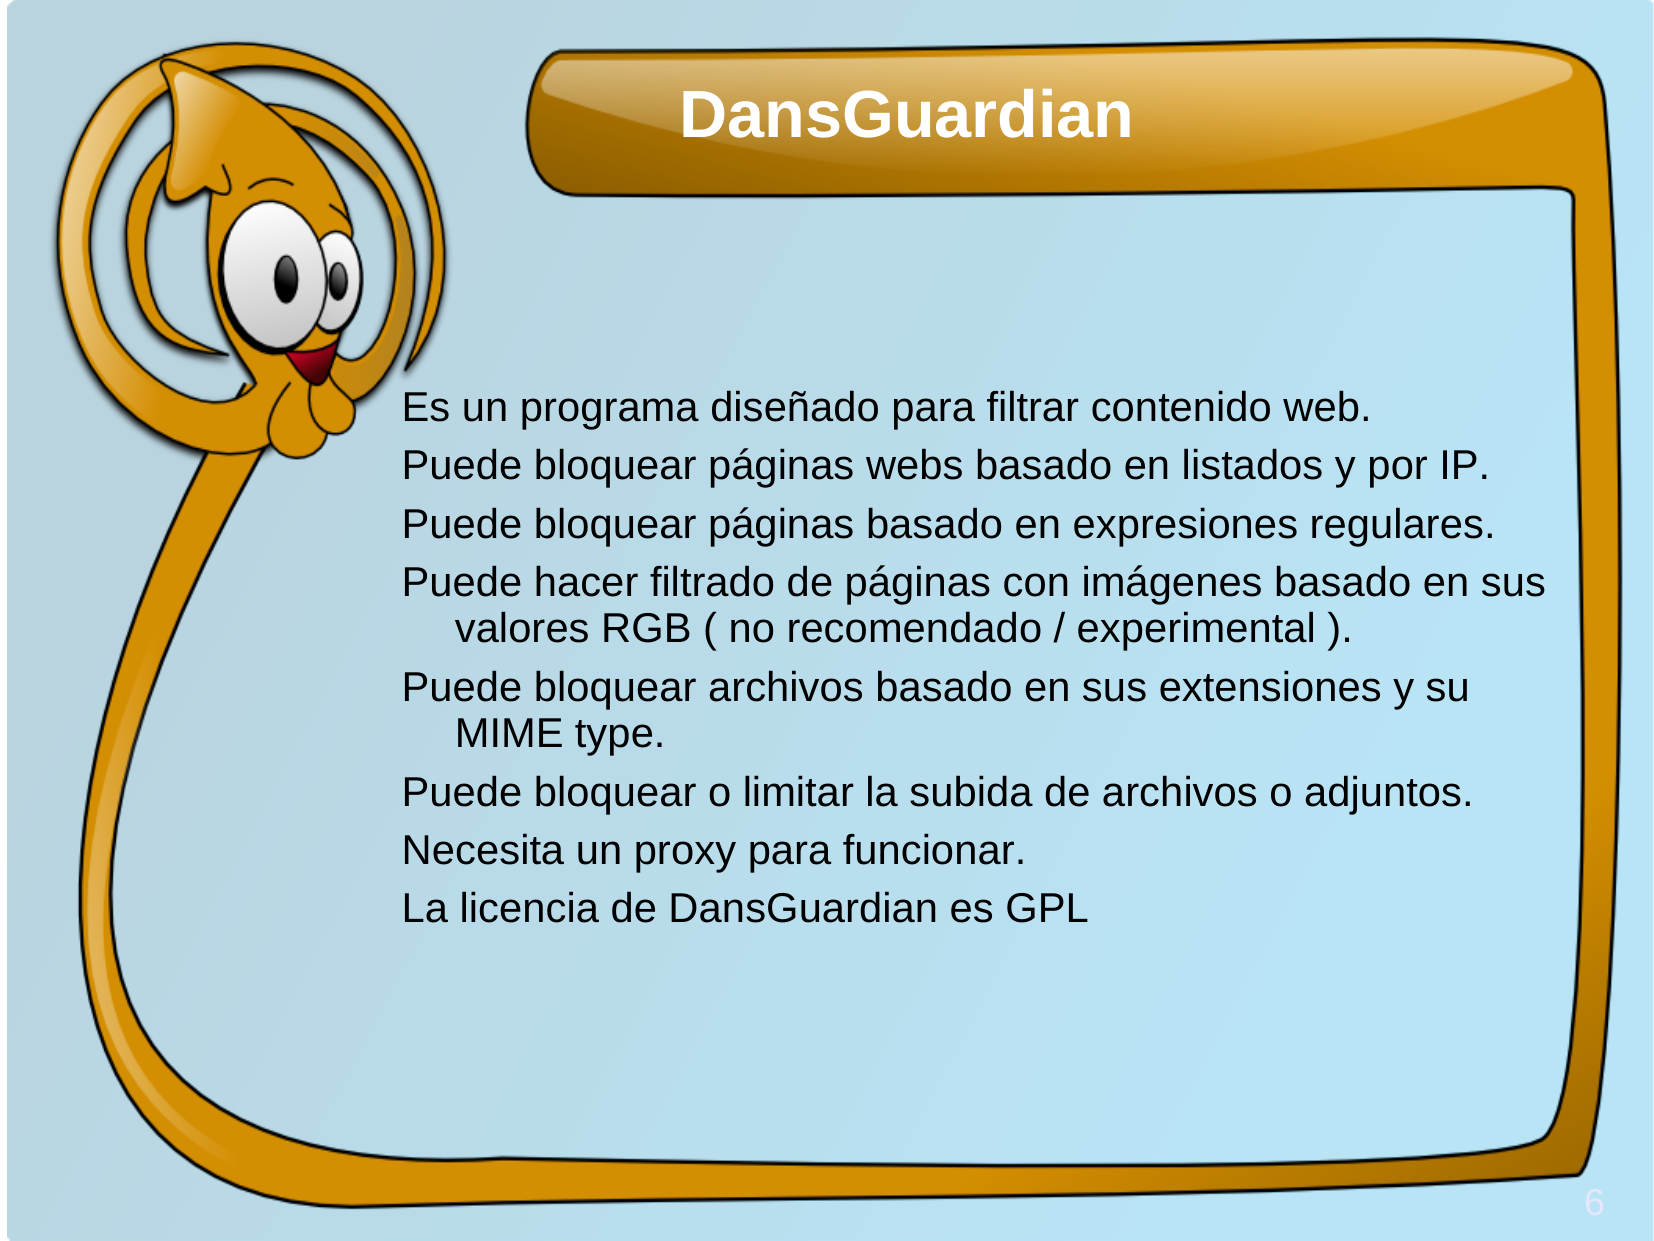

# DansGuardian
Es un programa diseñado para filtrar contenido web.
Puede bloquear páginas webs basado en listados y por IP.
Puede bloquear páginas basado en expresiones regulares.
Puede hacer filtrado de páginas con imágenes basado en sus valores RGB ( no recomendado / experimental ).
Puede bloquear archivos basado en sus extensiones y su MIME type.
Puede bloquear o limitar la subida de archivos o adjuntos.
Necesita un proxy para funcionar.
La licencia de DansGuardian es GPL
6